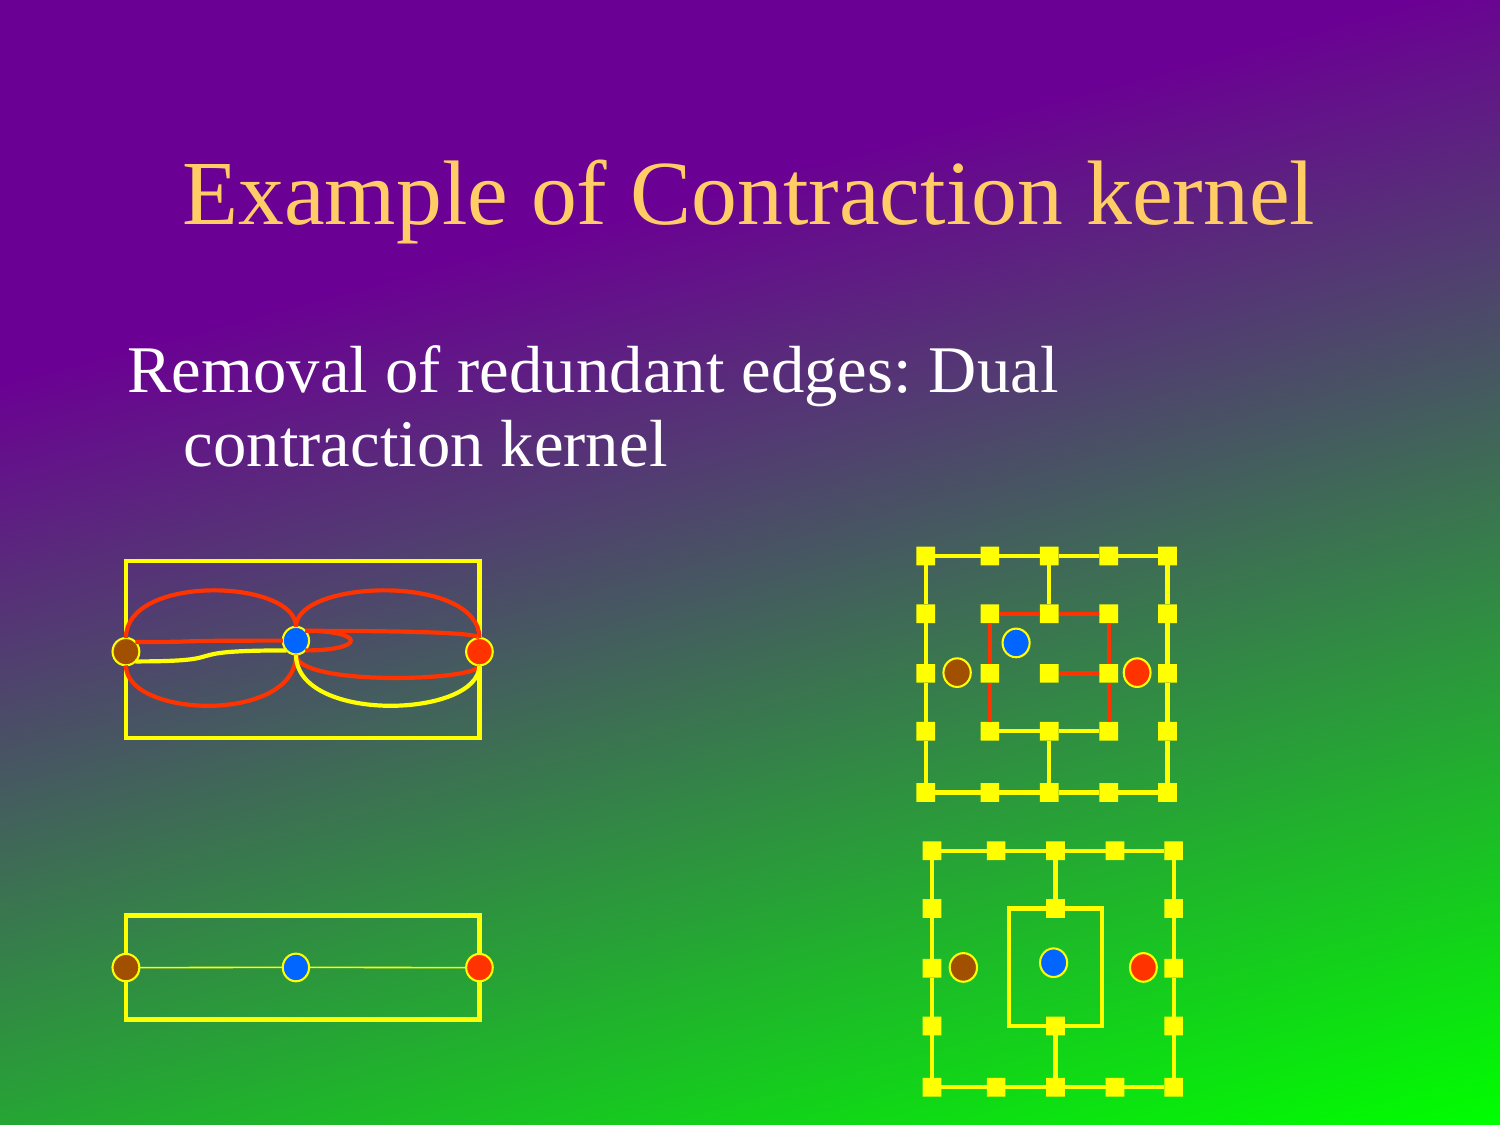

# Example of Contraction kernel
Removal of redundant edges: Dual contraction kernel